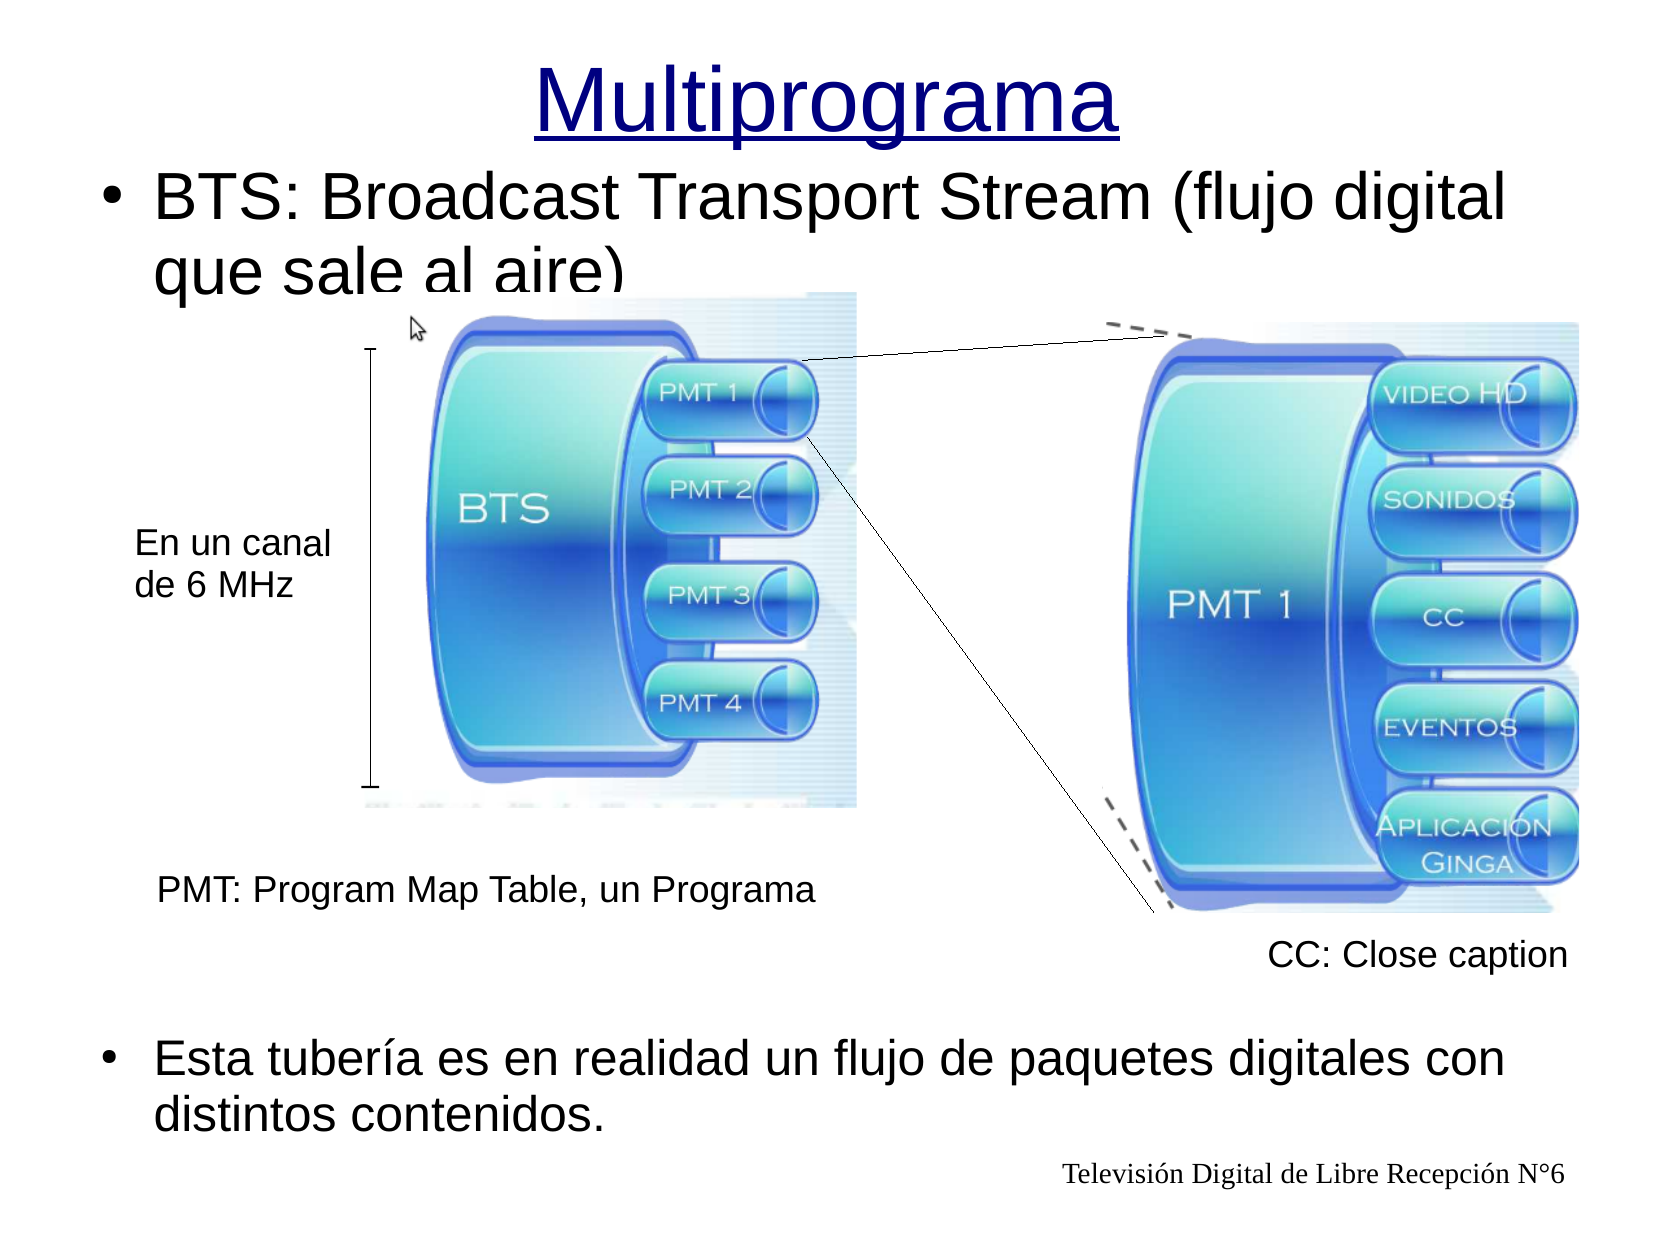

# Multiprograma
BTS: Broadcast Transport Stream (flujo digital que sale al aire)
En un canal de 6 MHz
PMT: Program Map Table, un Programa
CC: Close caption
Esta tubería es en realidad un flujo de paquetes digitales con distintos contenidos.
6